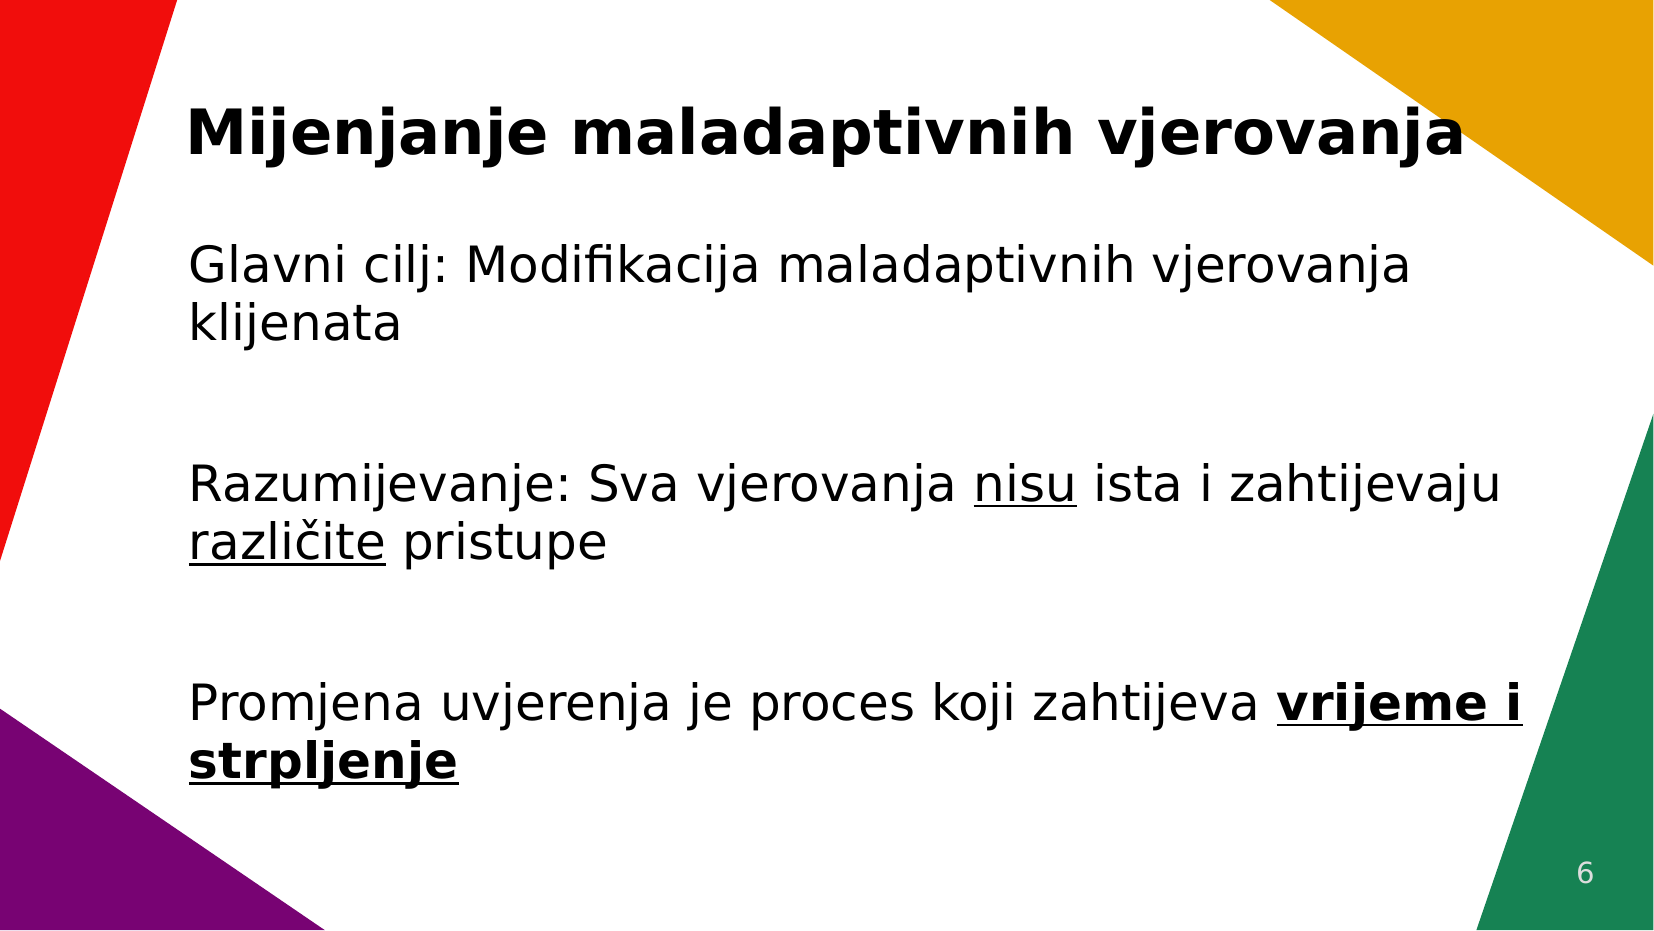

# Mijenjanje maladaptivnih vjerovanja
Glavni cilj: Modifikacija maladaptivnih vjerovanja klijenata
Razumijevanje: Sva vjerovanja nisu ista i zahtijevaju različite pristupe
Promjena uvjerenja je proces koji zahtijeva vrijeme i strpljenje
6